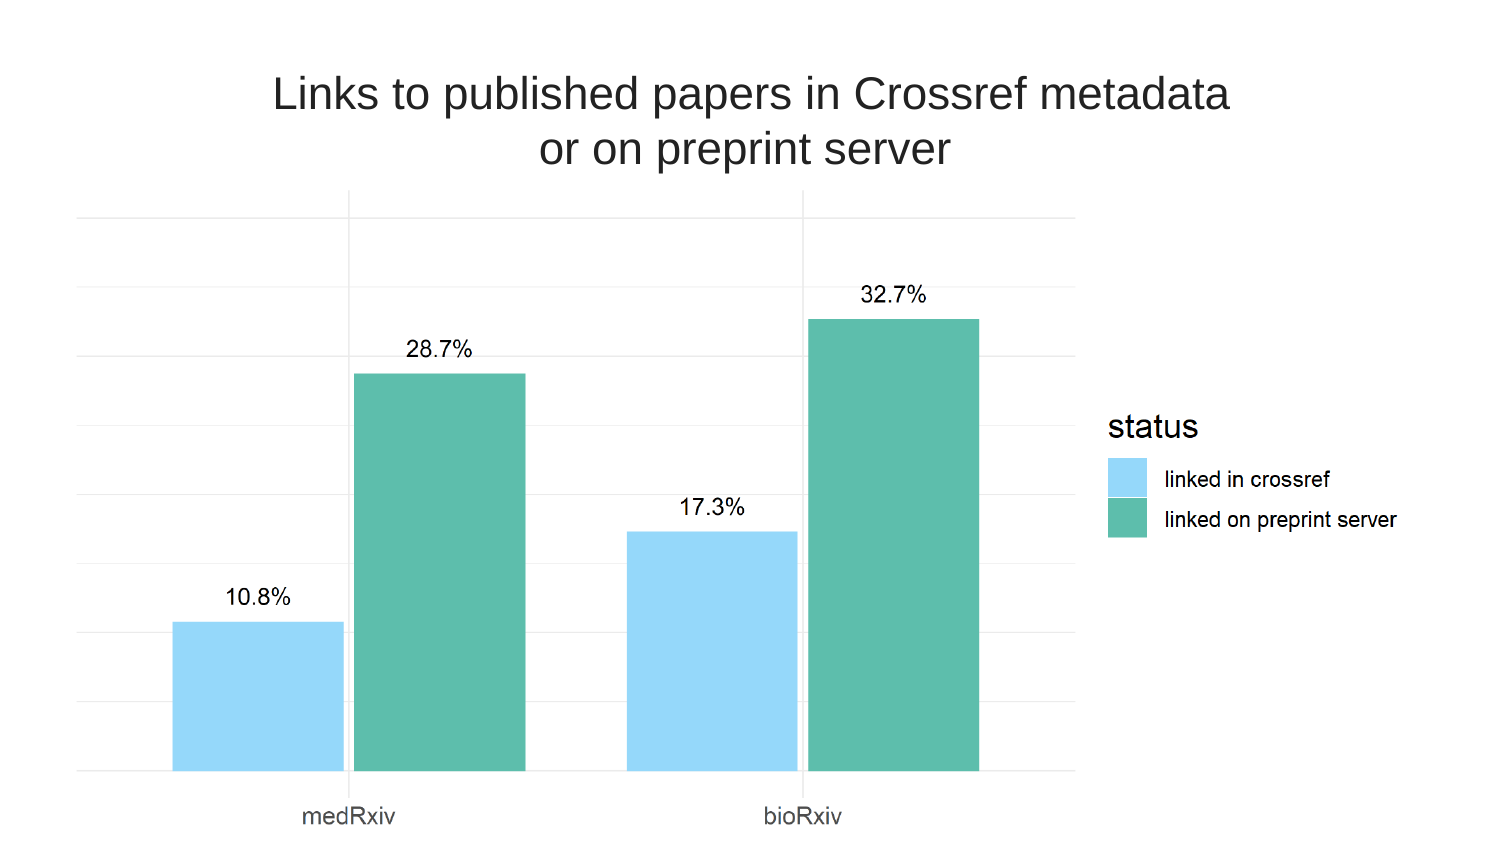

Links to published papers in Crossref metadata
or on preprint server